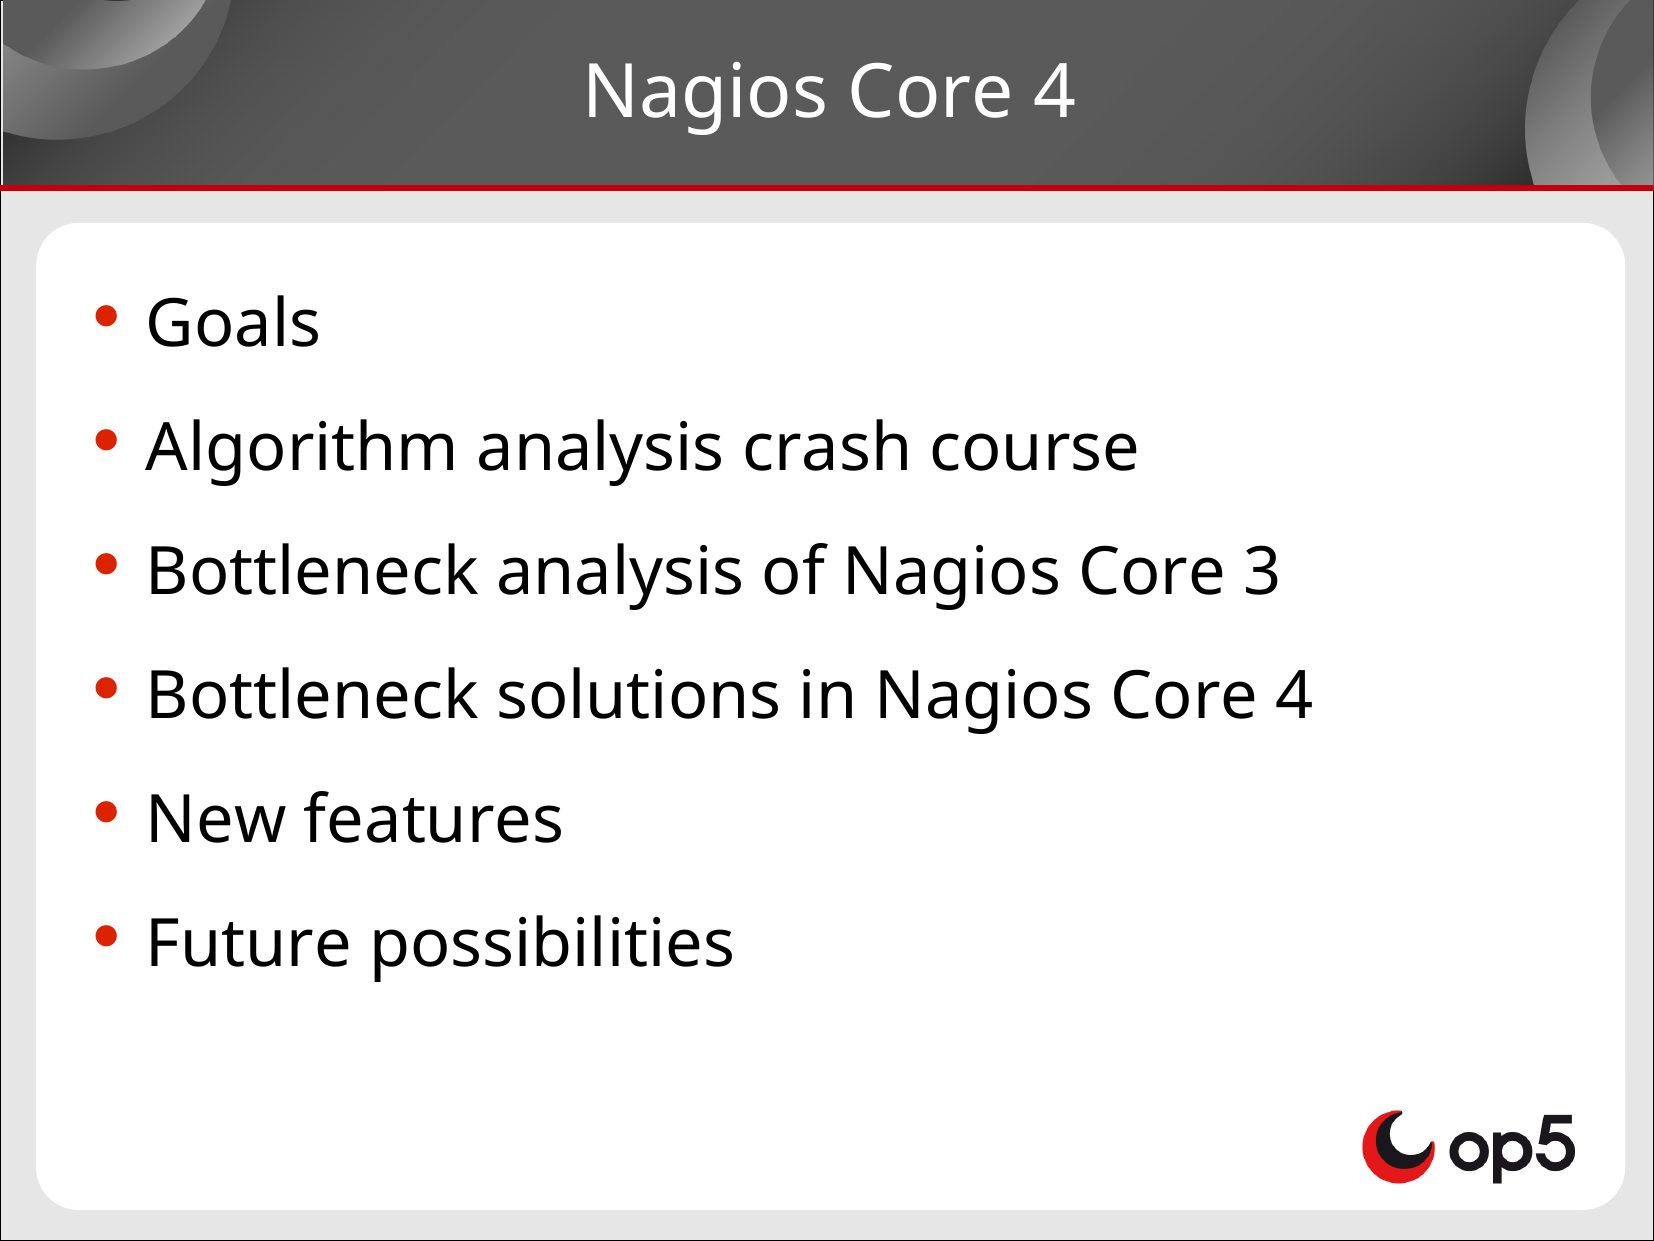

# Nagios Core 4
Goals
Algorithm analysis crash course
Bottleneck analysis of Nagios Core 3
Bottleneck solutions in Nagios Core 4
New features
Future possibilities